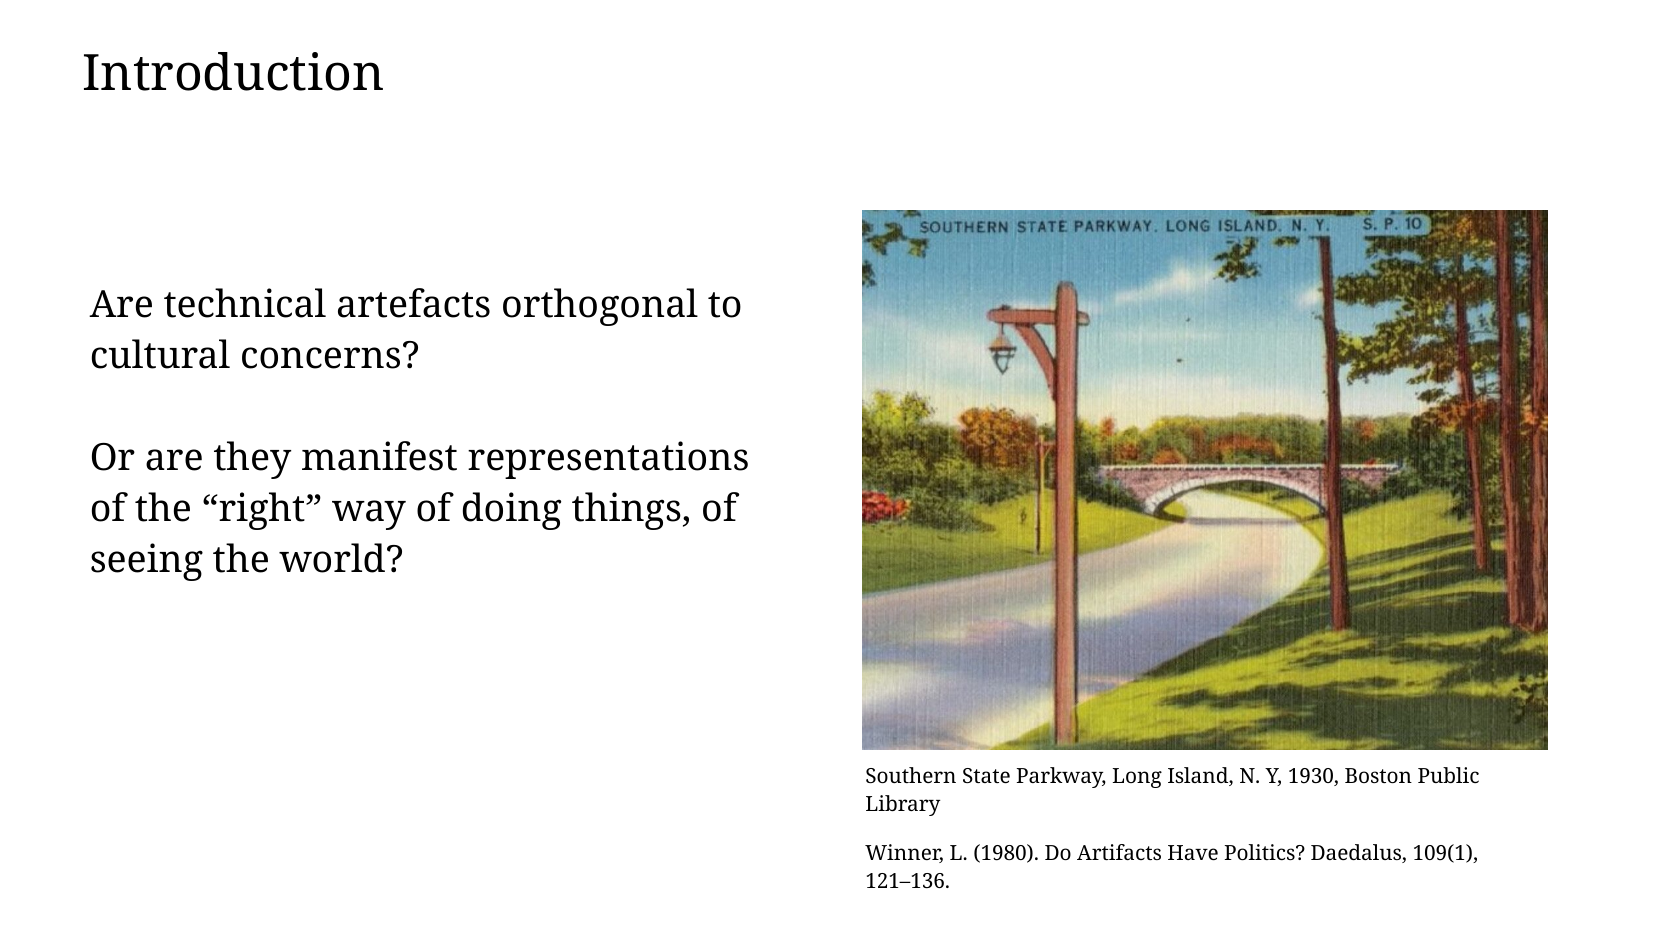

# Introduction
Are technical artefacts orthogonal to cultural concerns?
Or are they manifest representations of the “right” way of doing things, of seeing the world?
Southern State Parkway, Long Island, N. Y, 1930, Boston Public Library
Winner, L. (1980). Do Artifacts Have Politics? Daedalus, 109(1), 121–136.